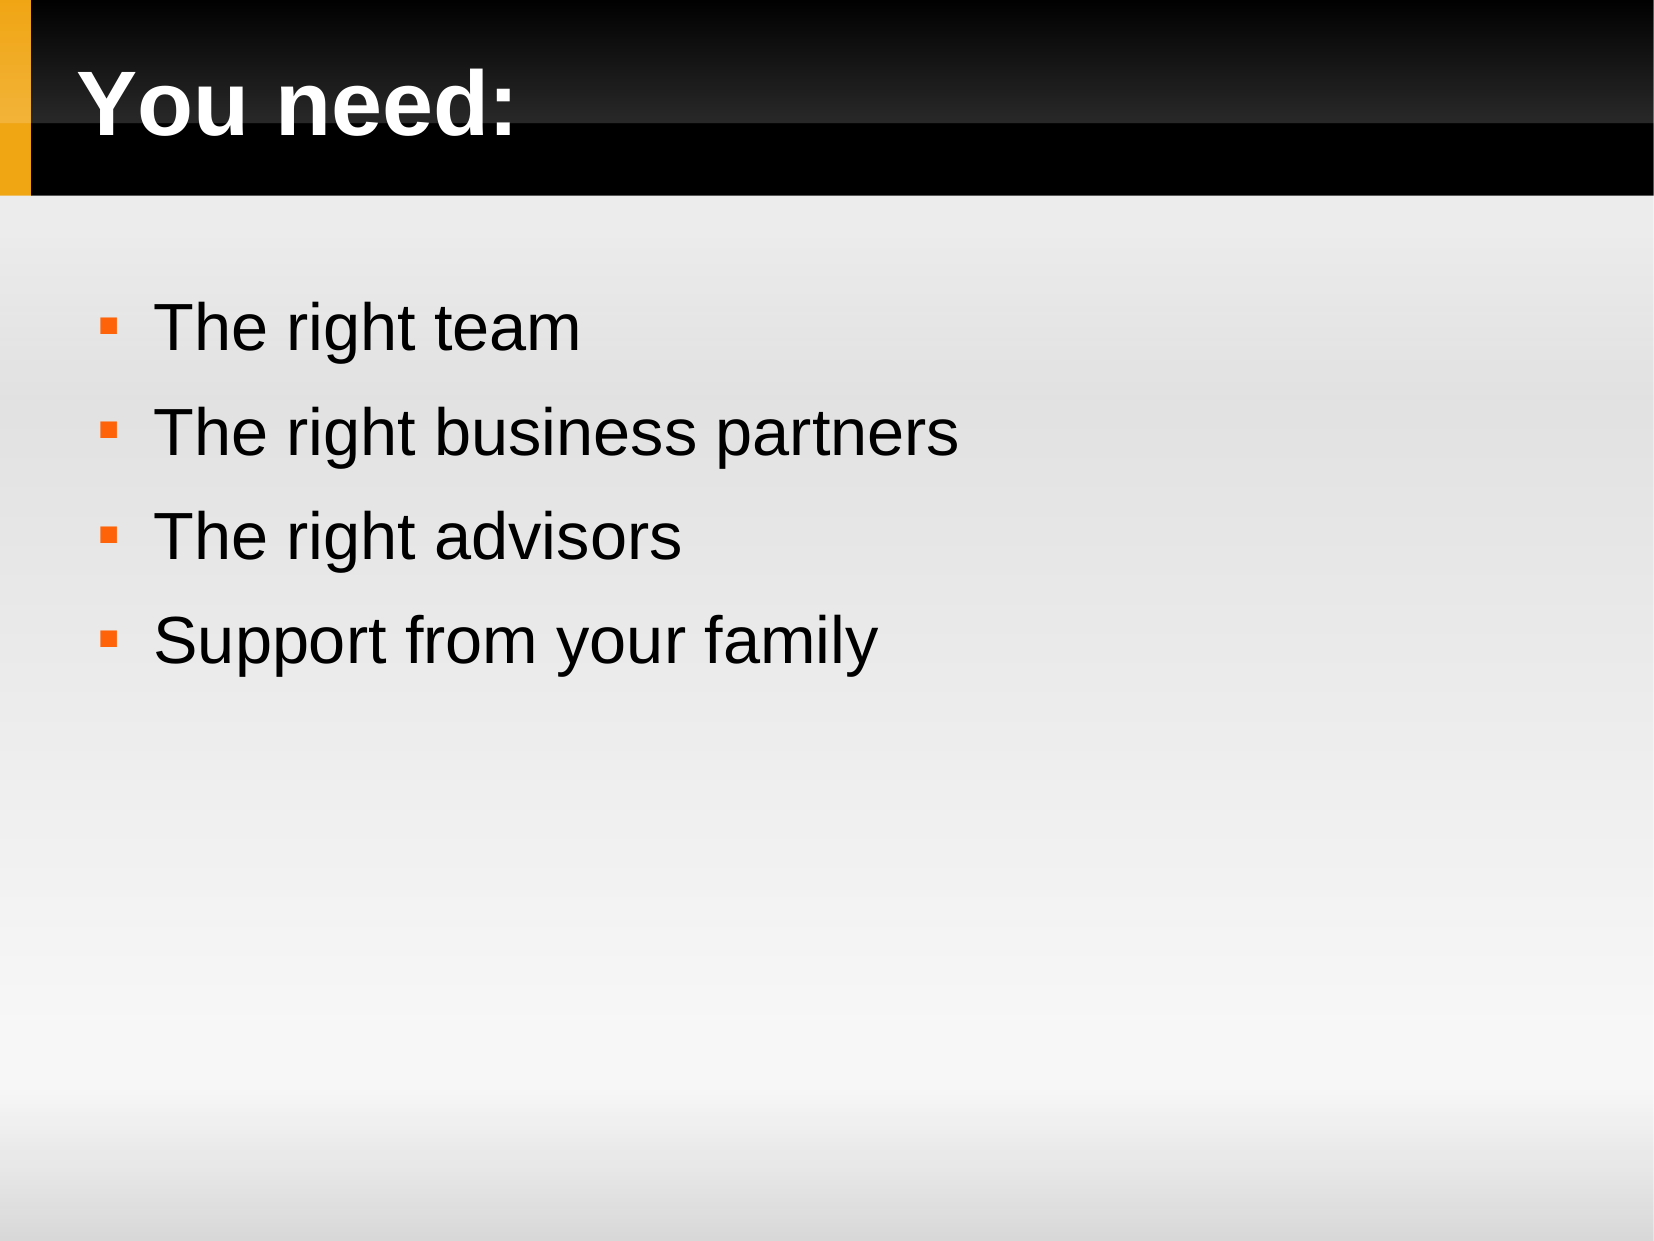

# You need:
The right team
The right business partners
The right advisors
Support from your family